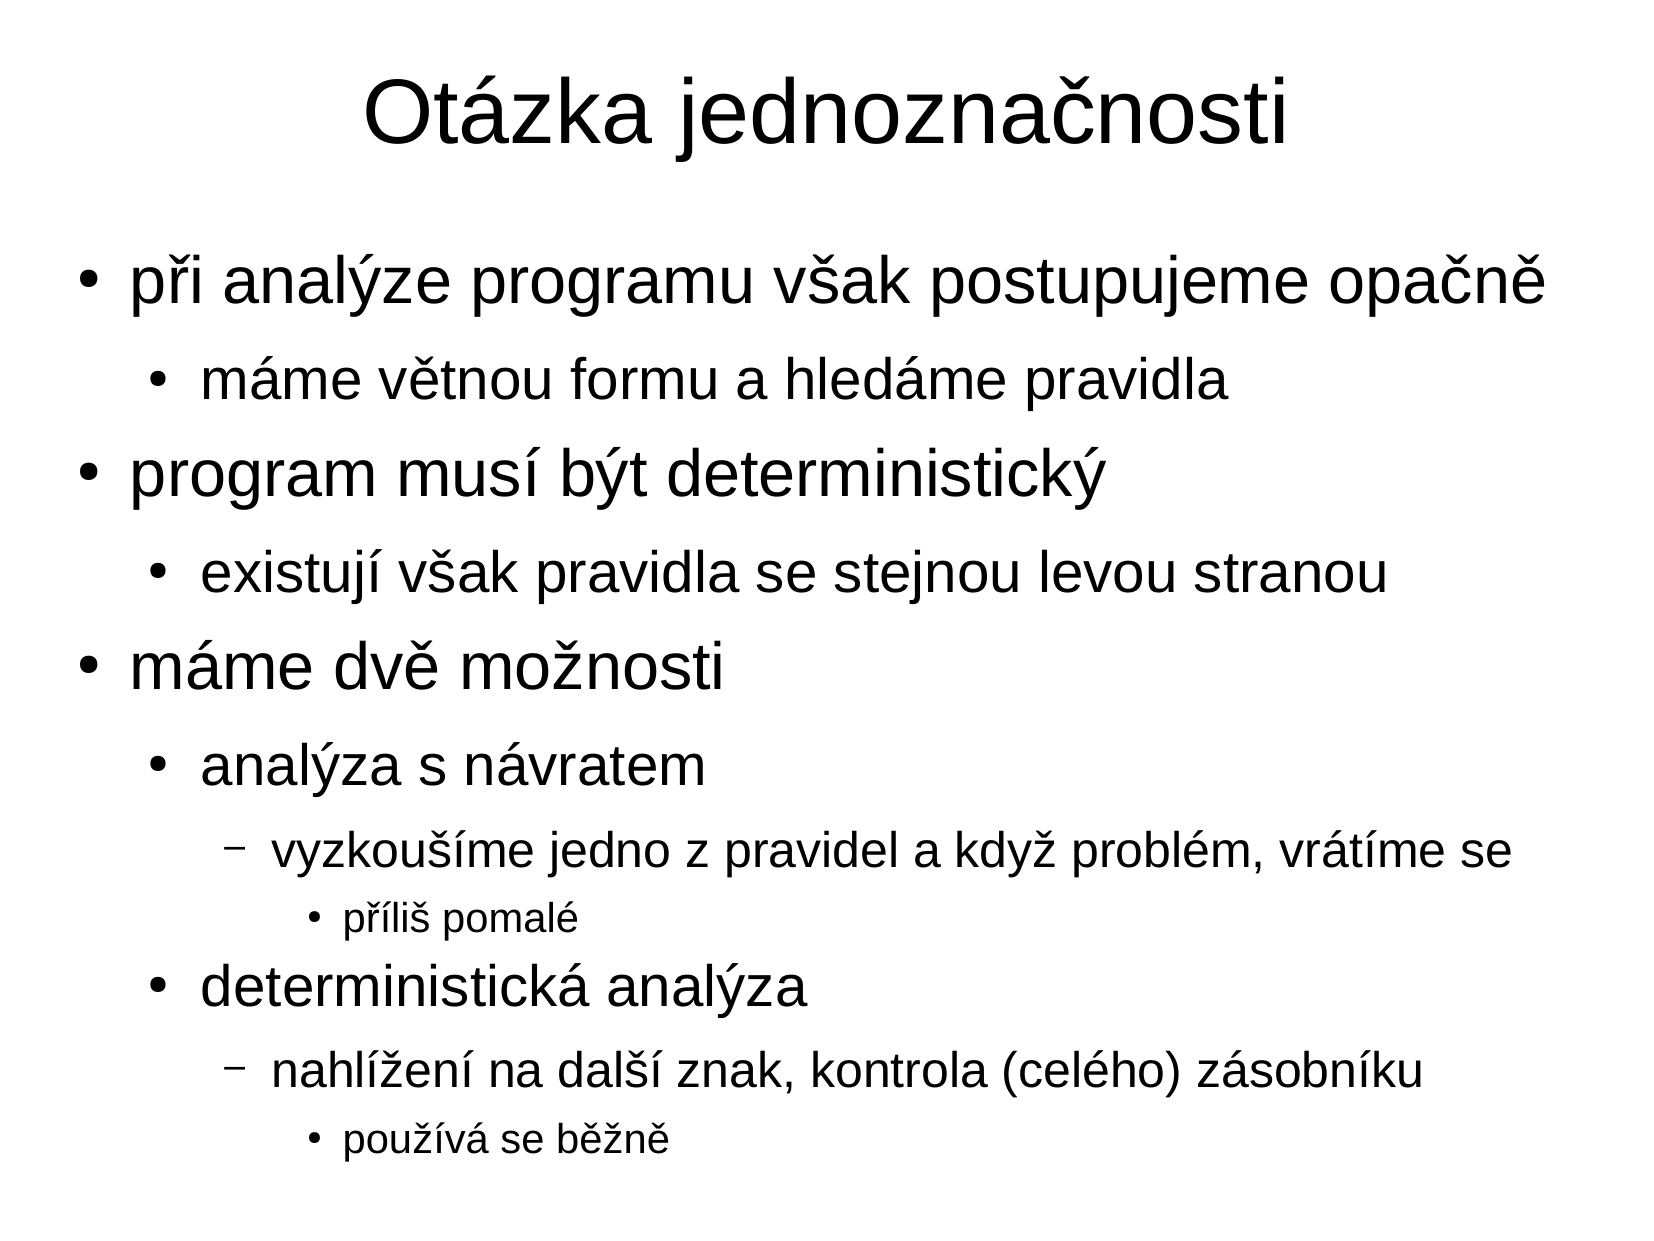

# Otázka jednoznačnosti
při analýze programu však postupujeme opačně
máme větnou formu a hledáme pravidla
program musí být deterministický
existují však pravidla se stejnou levou stranou
máme dvě možnosti
analýza s návratem
vyzkoušíme jedno z pravidel a když problém, vrátíme se
příliš pomalé
deterministická analýza
nahlížení na další znak, kontrola (celého) zásobníku
používá se běžně